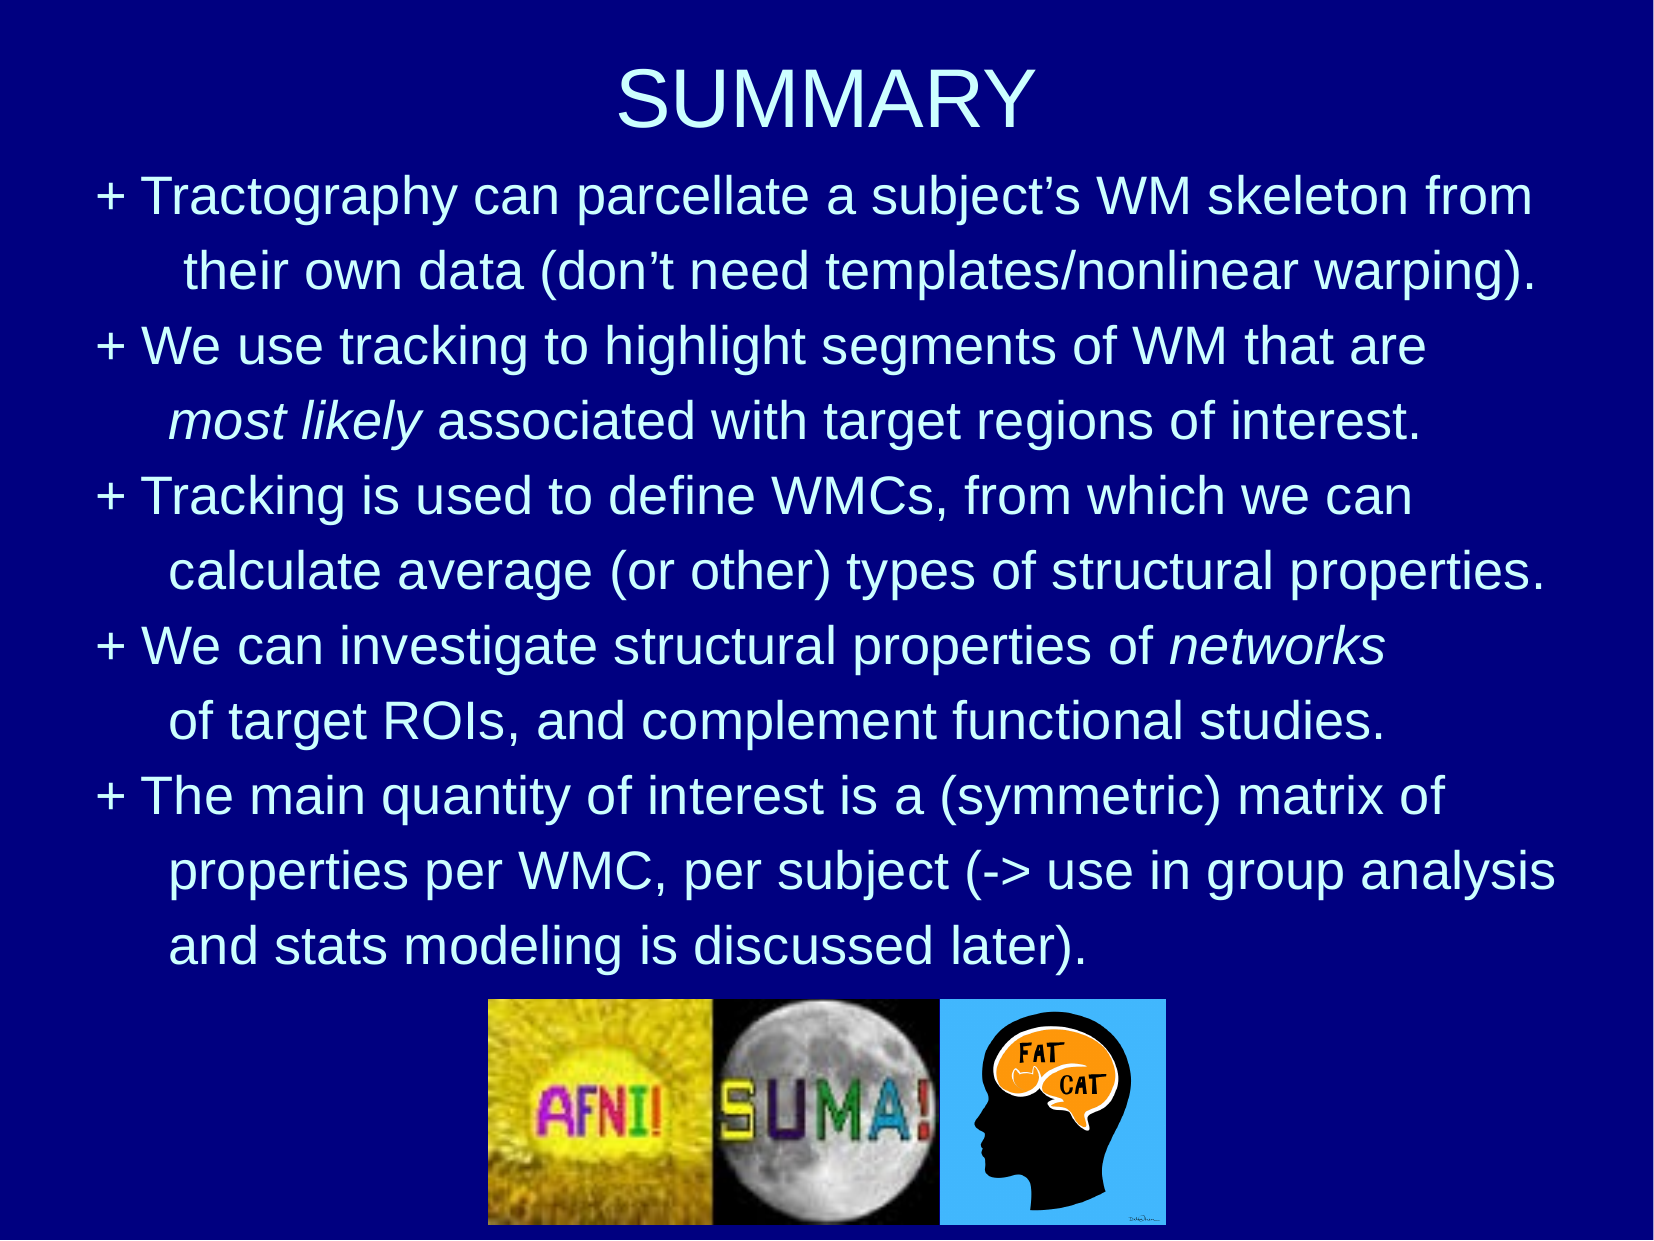

# SUMMARY
+ Tractography can parcellate a subject’s WM skeleton from
	 their own data (don’t need templates/nonlinear warping).
+ We use tracking to highlight segments of WM that are
	most likely associated with target regions of interest.
+ Tracking is used to define WMCs, from which we can
	calculate average (or other) types of structural properties.
+ We can investigate structural properties of networks
	of target ROIs, and complement functional studies.
+ The main quantity of interest is a (symmetric) matrix of
	properties per WMC, per subject (-> use in group analysis
	and stats modeling is discussed later).